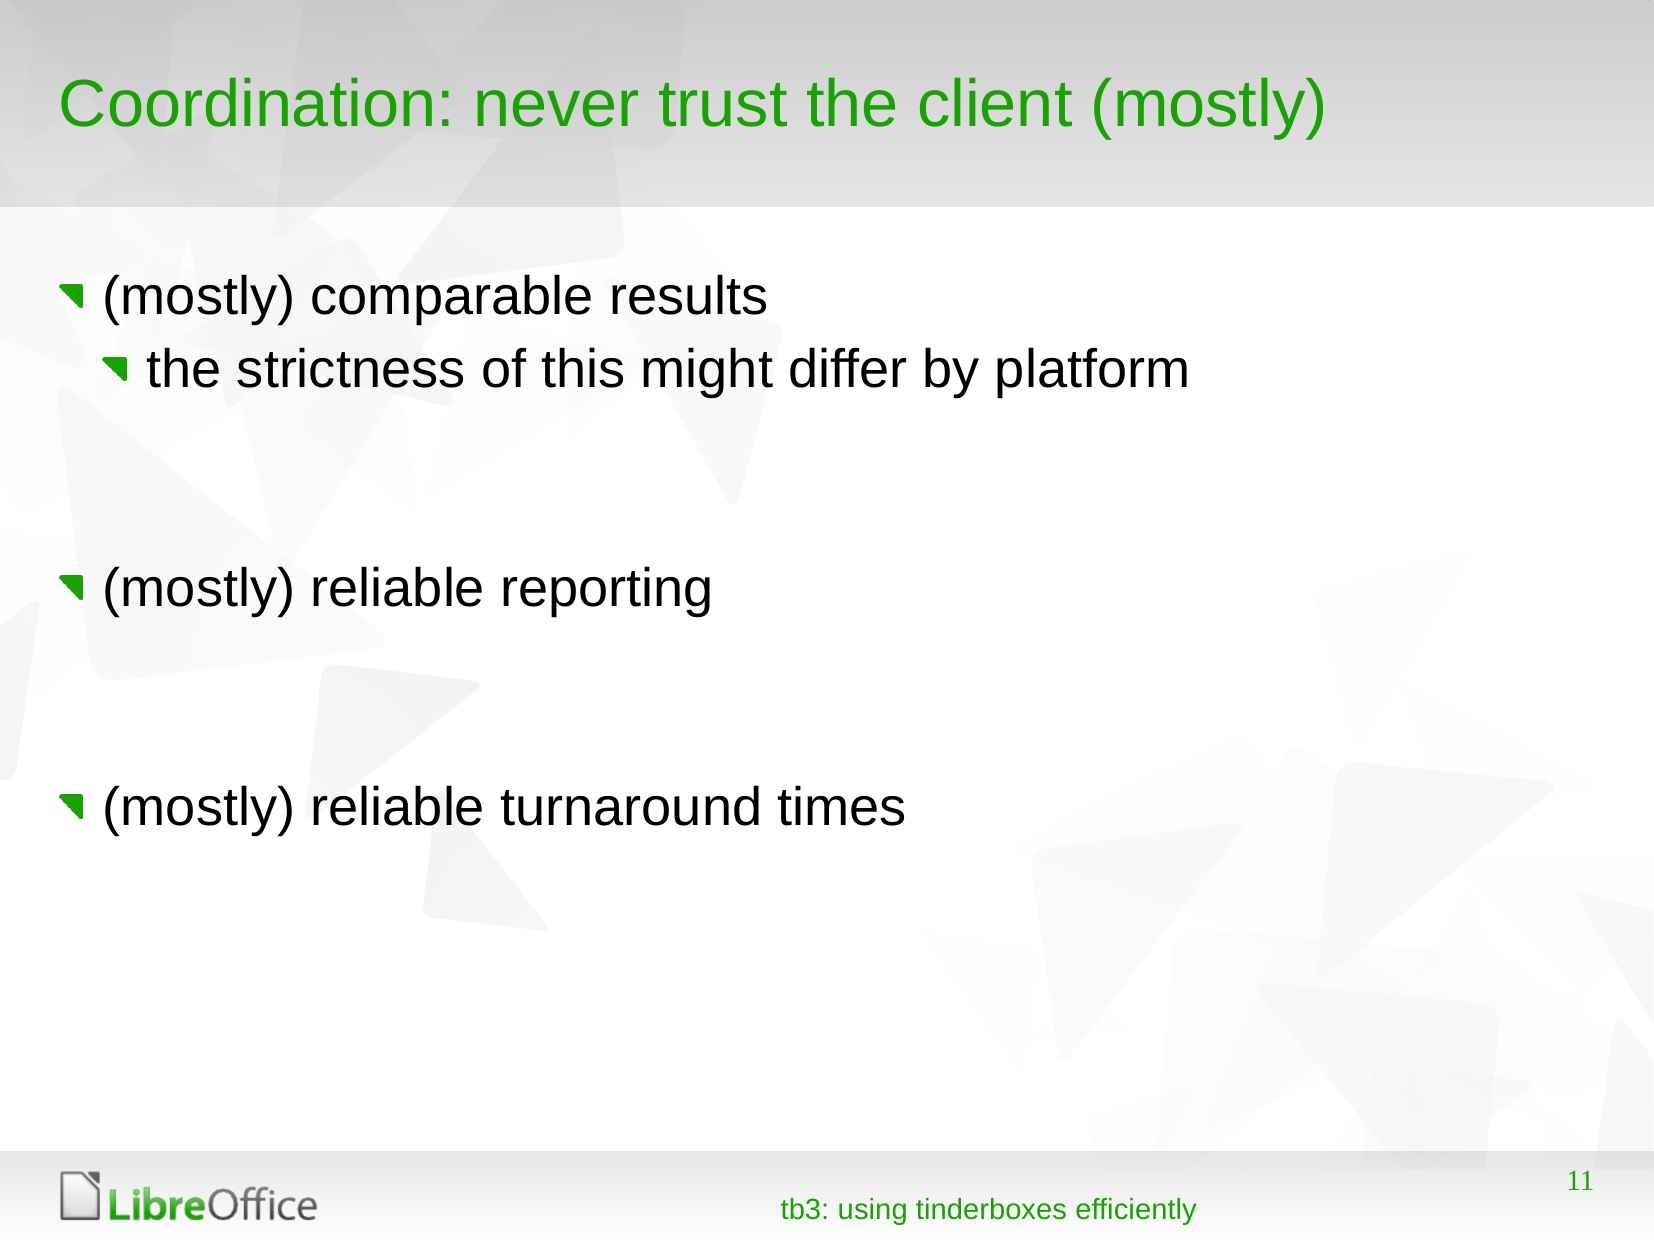

# Coordination: never trust the client (mostly)
(mostly) comparable results
the strictness of this might differ by platform
(mostly) reliable reporting
(mostly) reliable turnaround times
11
liberating productivity